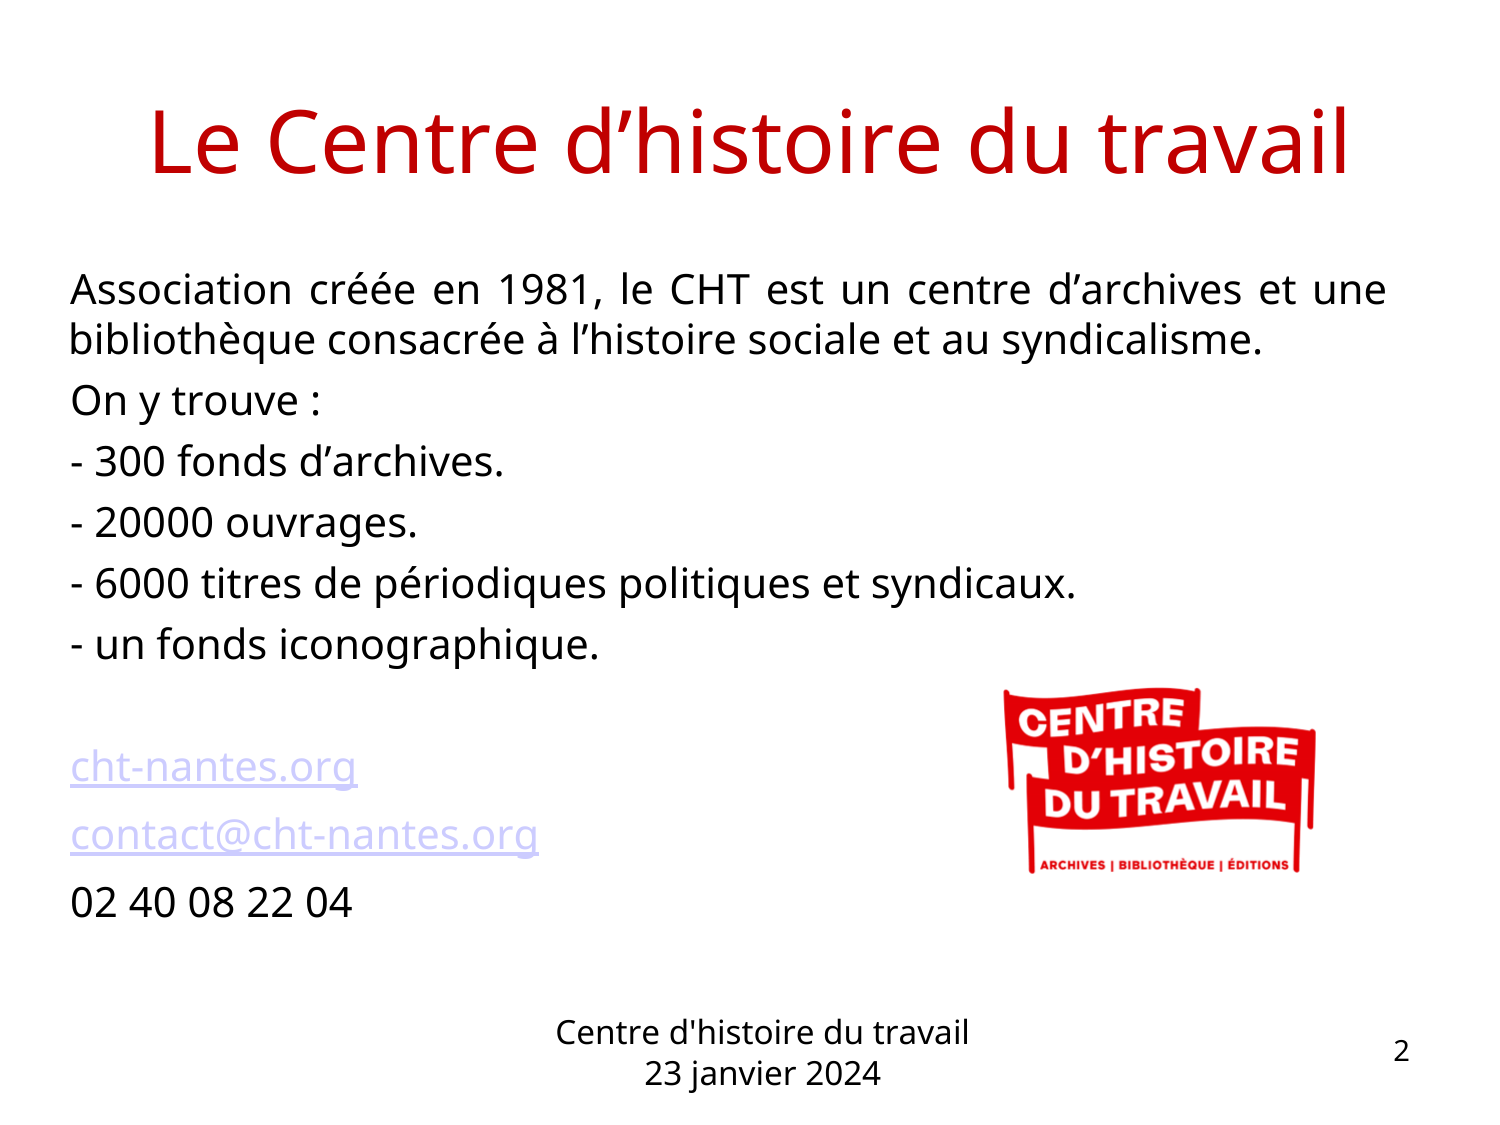

Le Centre d’histoire du travail
Association créée en 1981, le CHT est un centre d’archives et une bibliothèque consacrée à l’histoire sociale et au syndicalisme.
On y trouve :
 300 fonds d’archives.
- 20000 ouvrages.
 6000 titres de périodiques politiques et syndicaux.
 un fonds iconographique.
cht-nantes.org
contact@cht-nantes.org
02 40 08 22 04
Centre d'histoire du travail
23 janvier 2024